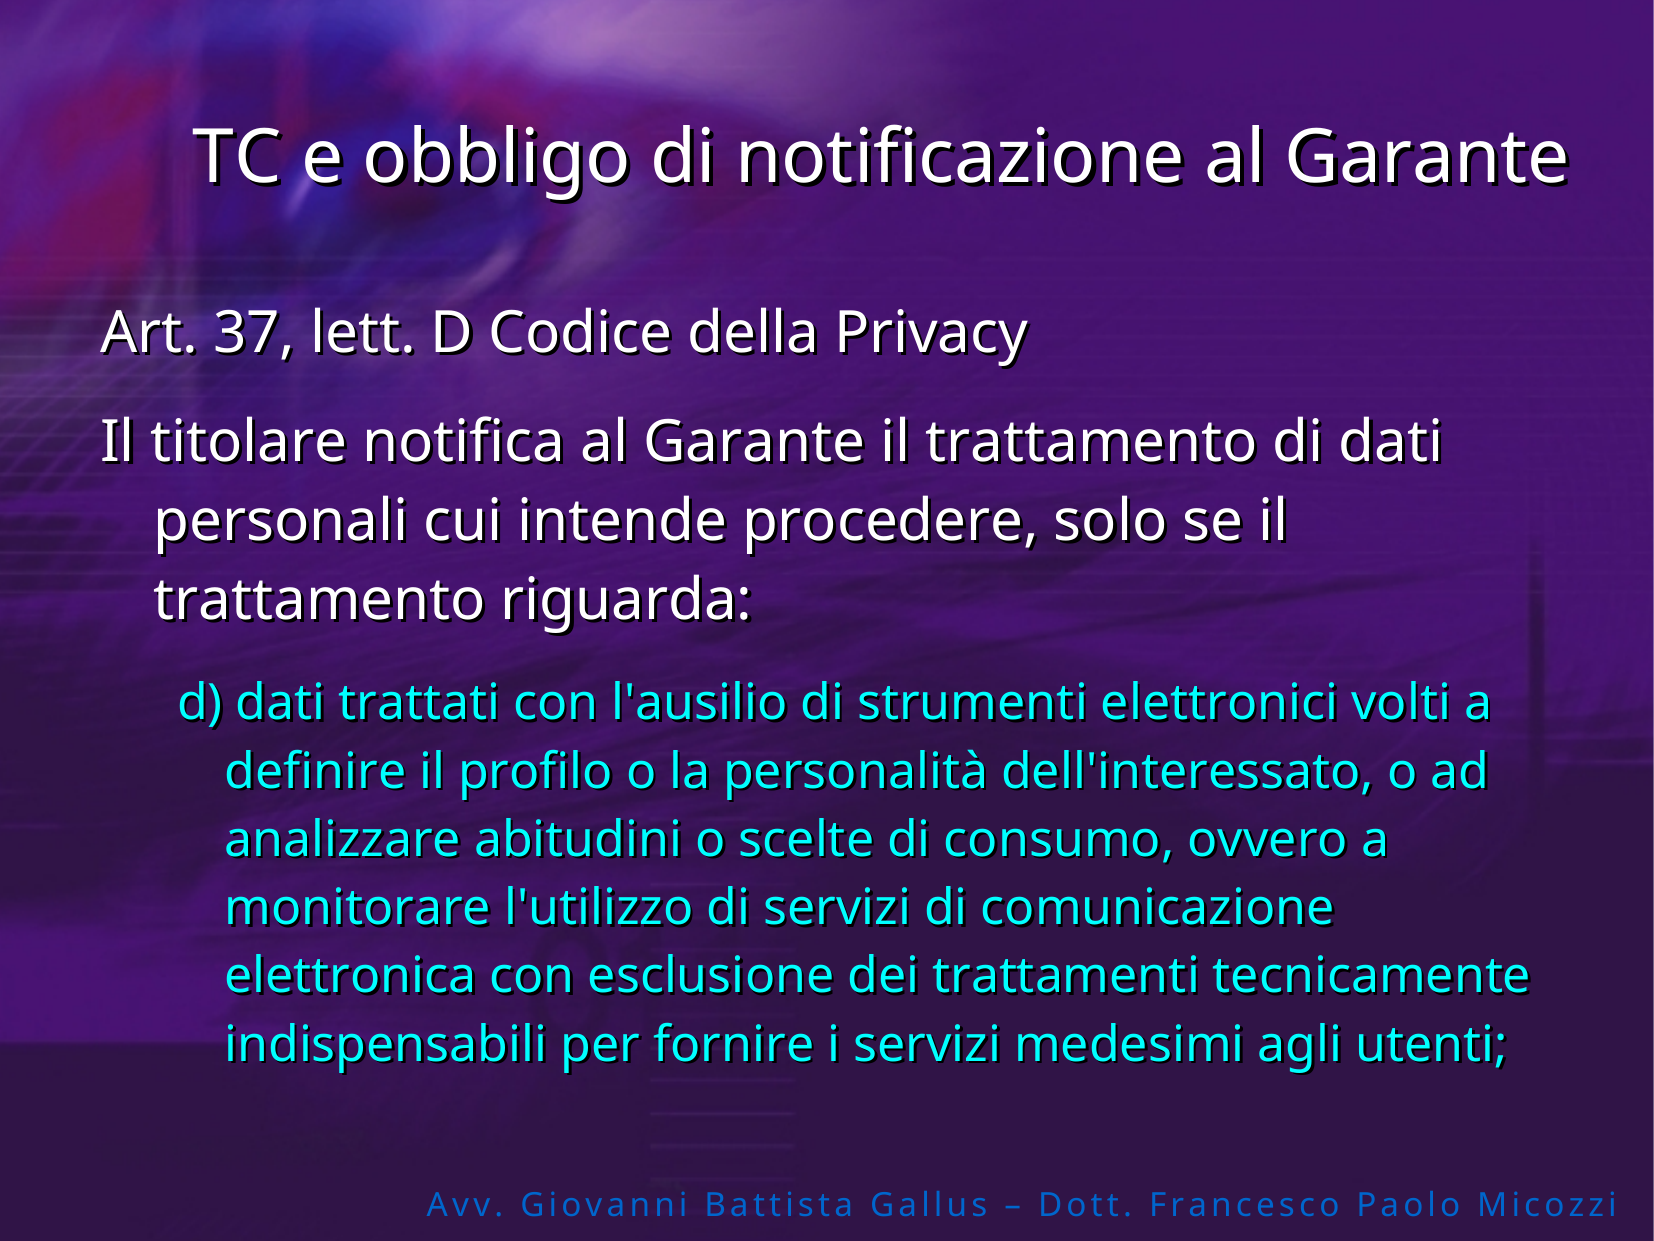

# TC e obbligo di notificazione al Garante
Art. 37, lett. D Codice della Privacy
Il titolare notifica al Garante il trattamento di dati personali cui intende procedere, solo se il trattamento riguarda:
d) dati trattati con l'ausilio di strumenti elettronici volti a definire il profilo o la personalità dell'interessato, o ad analizzare abitudini o scelte di consumo, ovvero a monitorare l'utilizzo di servizi di comunicazione elettronica con esclusione dei trattamenti tecnicamente indispensabili per fornire i servizi medesimi agli utenti;
dott. Francesco Paolo Micozzi - f.micozzi@studionati.it